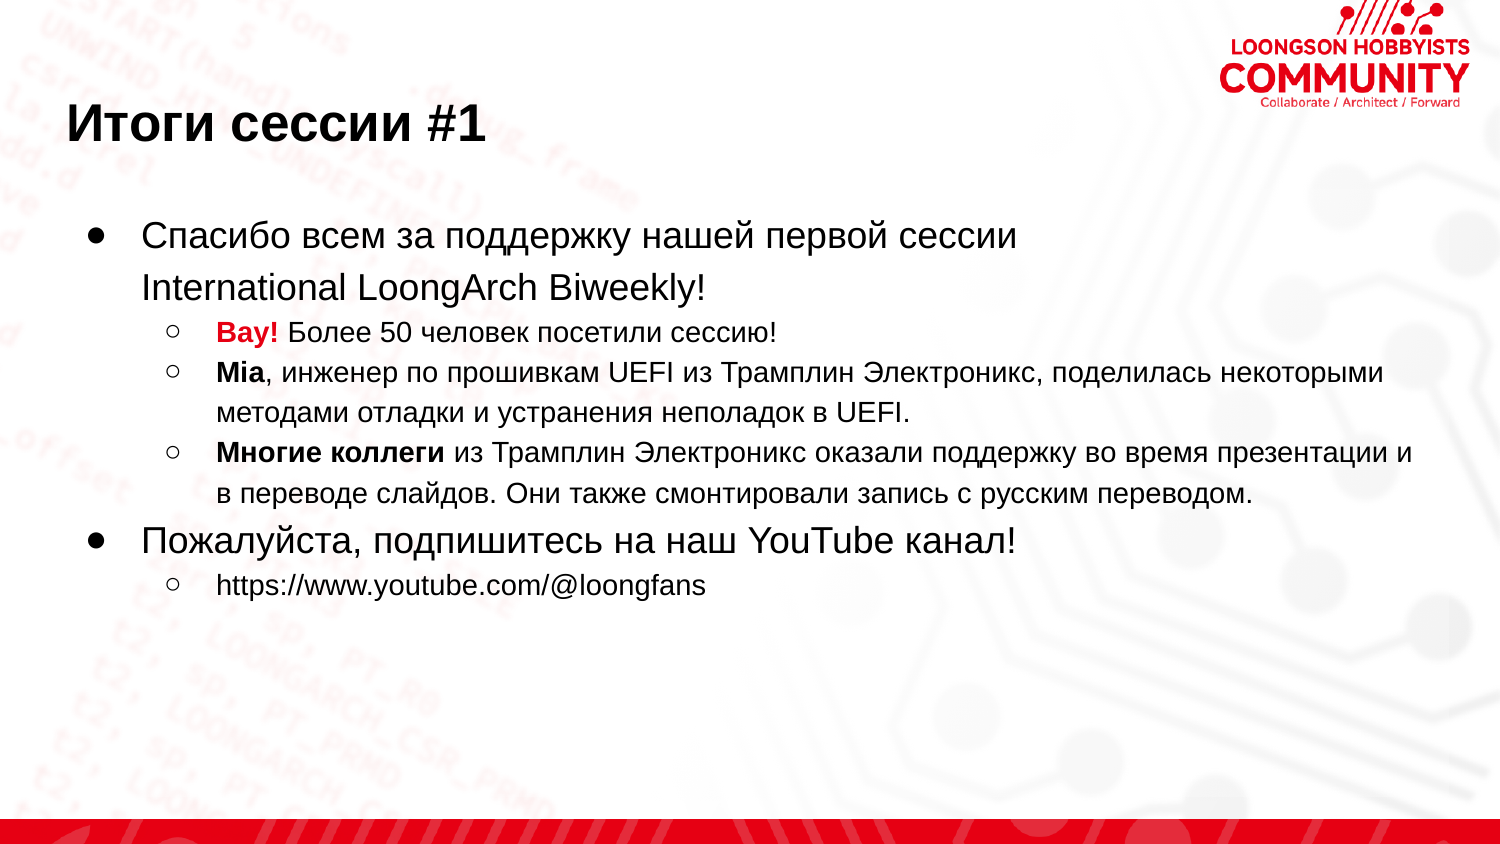

# Итоги сессии #1
Спасибо всем за поддержку нашей первой сессии
International LoongArch Biweekly!
Вау! Более 50 человек посетили сессию!
Mia, инженер по прошивкам UEFI из Трамплин Электроникс, поделилась некоторыми методами отладки и устранения неполадок в UEFI.
Многие коллеги из Трамплин Электроникс оказали поддержку во время презентации и в переводе слайдов. Они также смонтировали запись с русским переводом.
Пожалуйста, подпишитесь на наш YouTube канал!
https://www.youtube.com/@loongfans